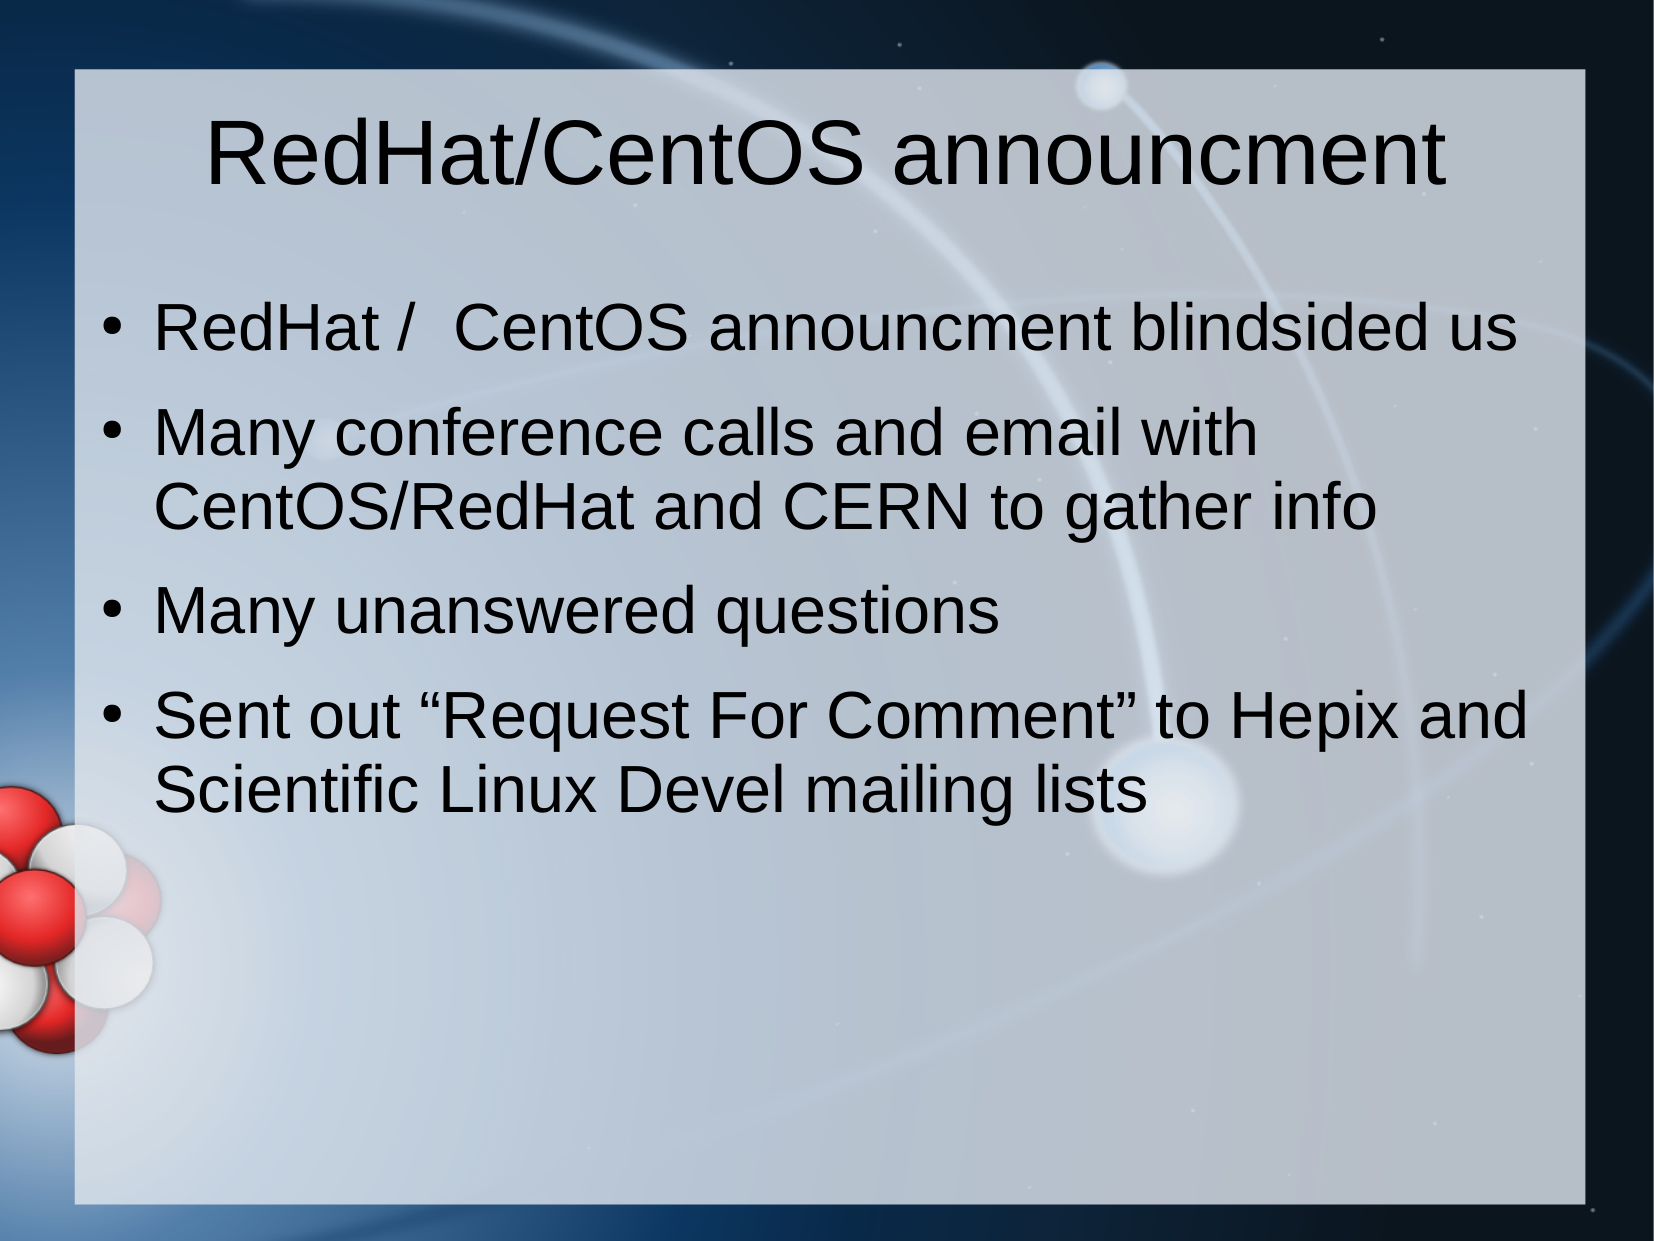

# RedHat/CentOS announcment
RedHat / CentOS announcment blindsided us
Many conference calls and email with CentOS/RedHat and CERN to gather info
Many unanswered questions
Sent out “Request For Comment” to Hepix and Scientific Linux Devel mailing lists